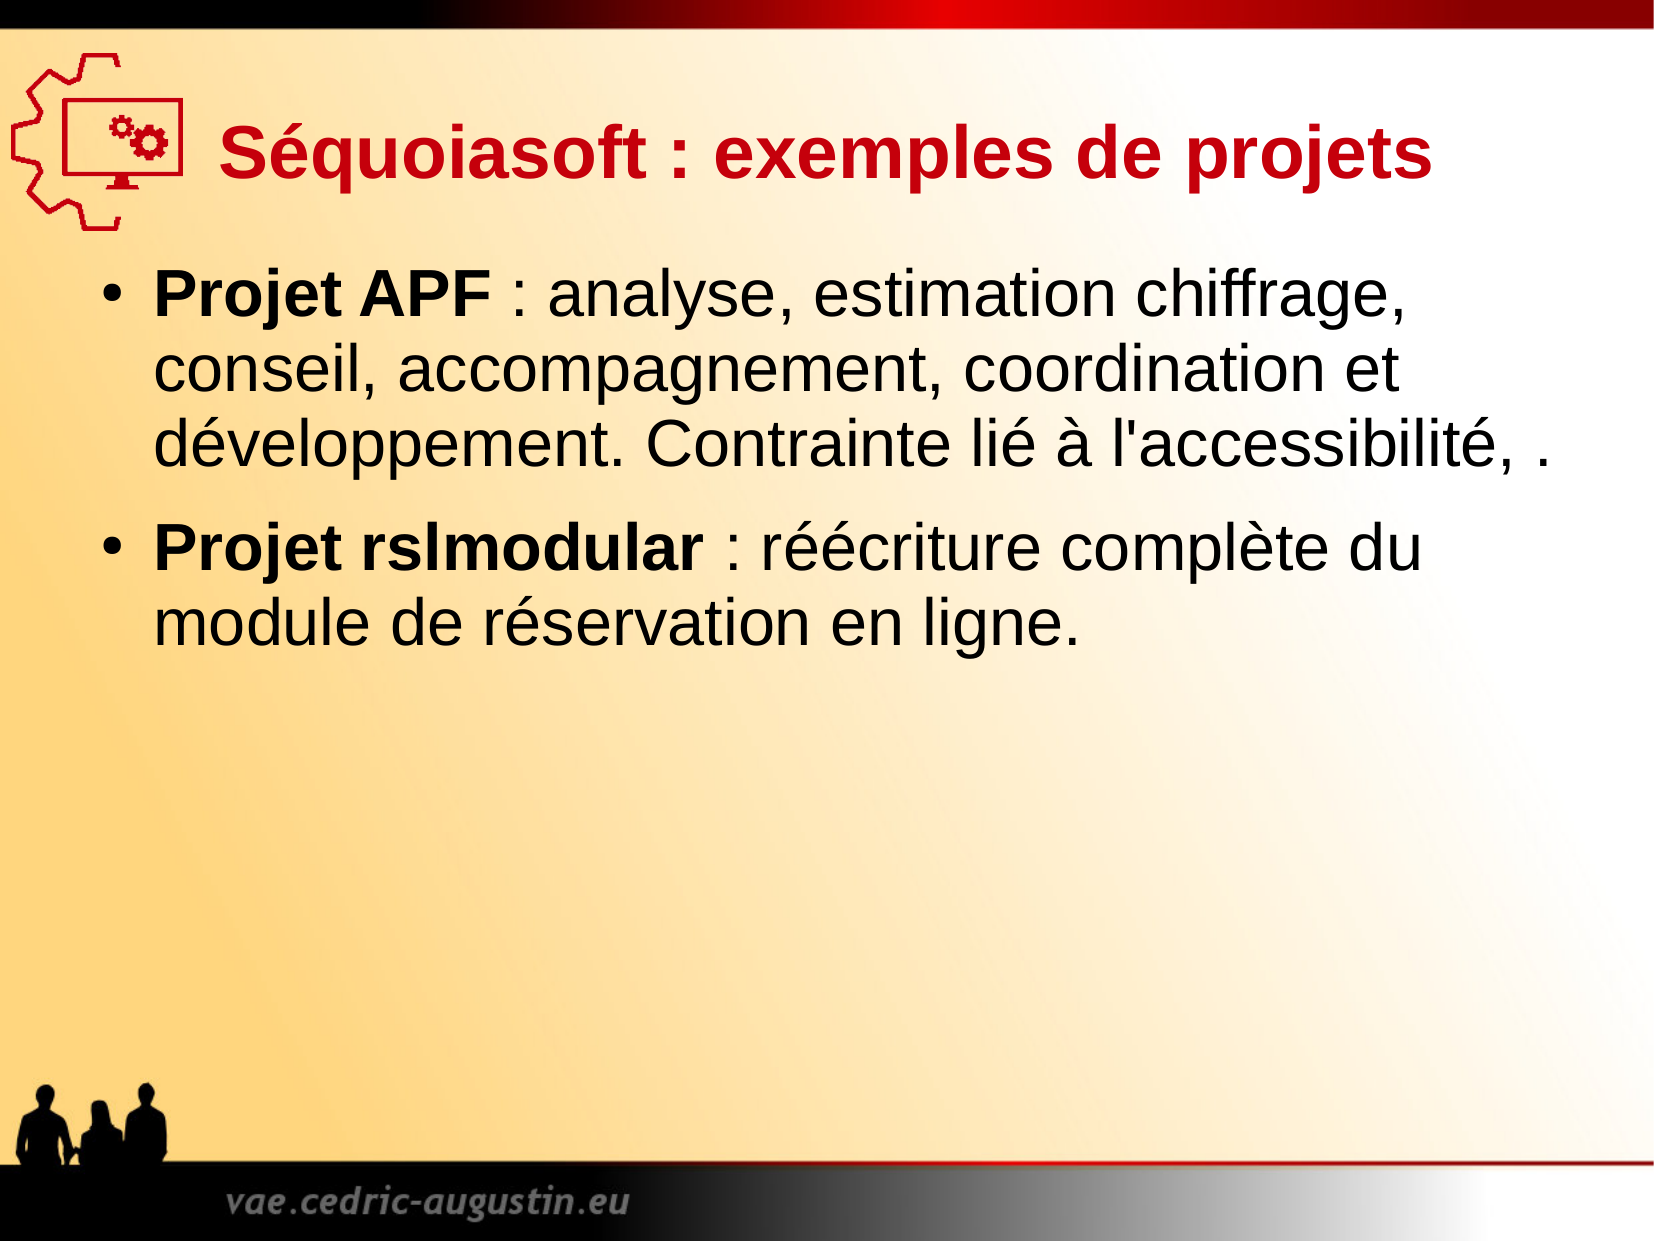

# Séquoiasoft : exemples de projets
Projet APF : analyse, estimation chiffrage, conseil, accompagnement, coordination et développement. Contrainte lié à l'accessibilité, .
Projet rslmodular : réécriture complète du module de réservation en ligne.